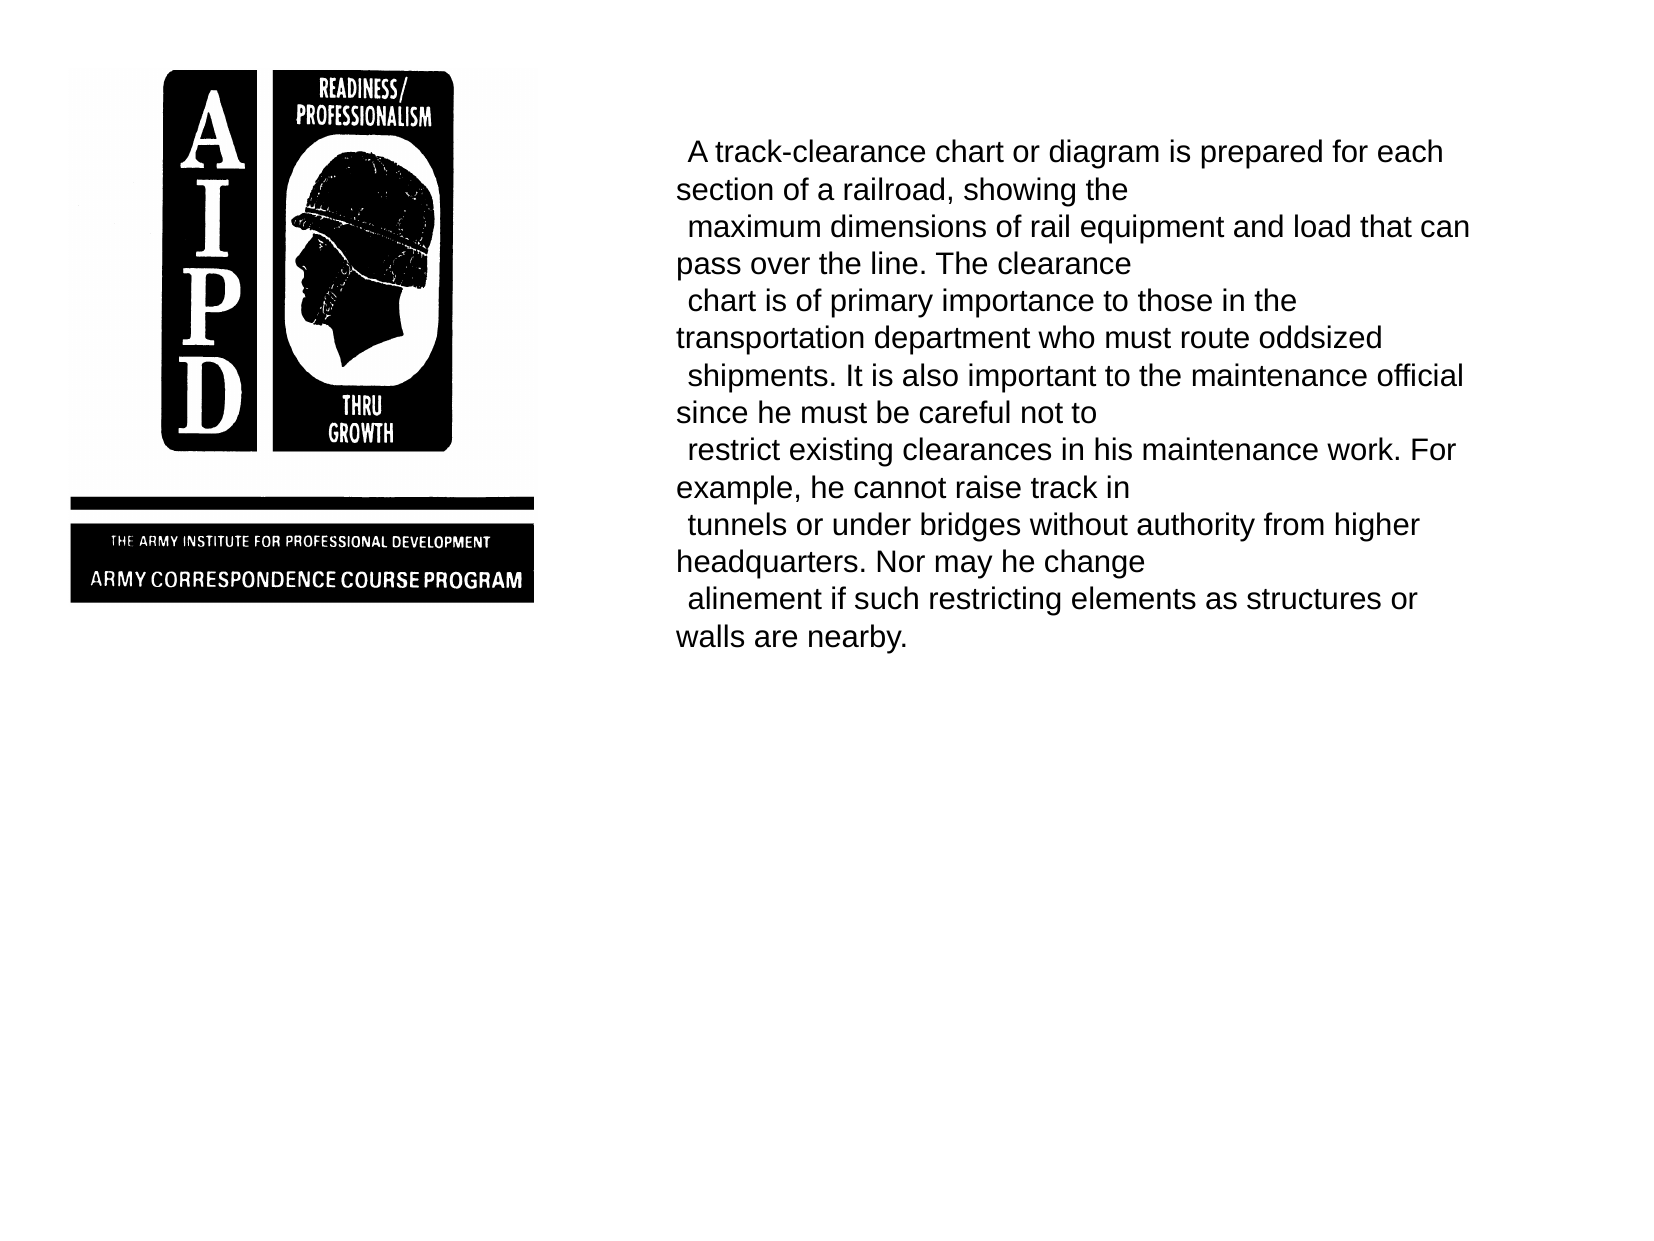

A track-clearance chart or diagram is prepared for each section of a railroad, showing the
maximum dimensions of rail equipment and load that can pass over the line. The clearance
chart is of primary importance to those in the transportation department who must route oddsized
shipments. It is also important to the maintenance official since he must be careful not to
restrict existing clearances in his maintenance work. For example, he cannot raise track in
tunnels or under bridges without authority from higher headquarters. Nor may he change
alinement if such restricting elements as structures or walls are nearby.